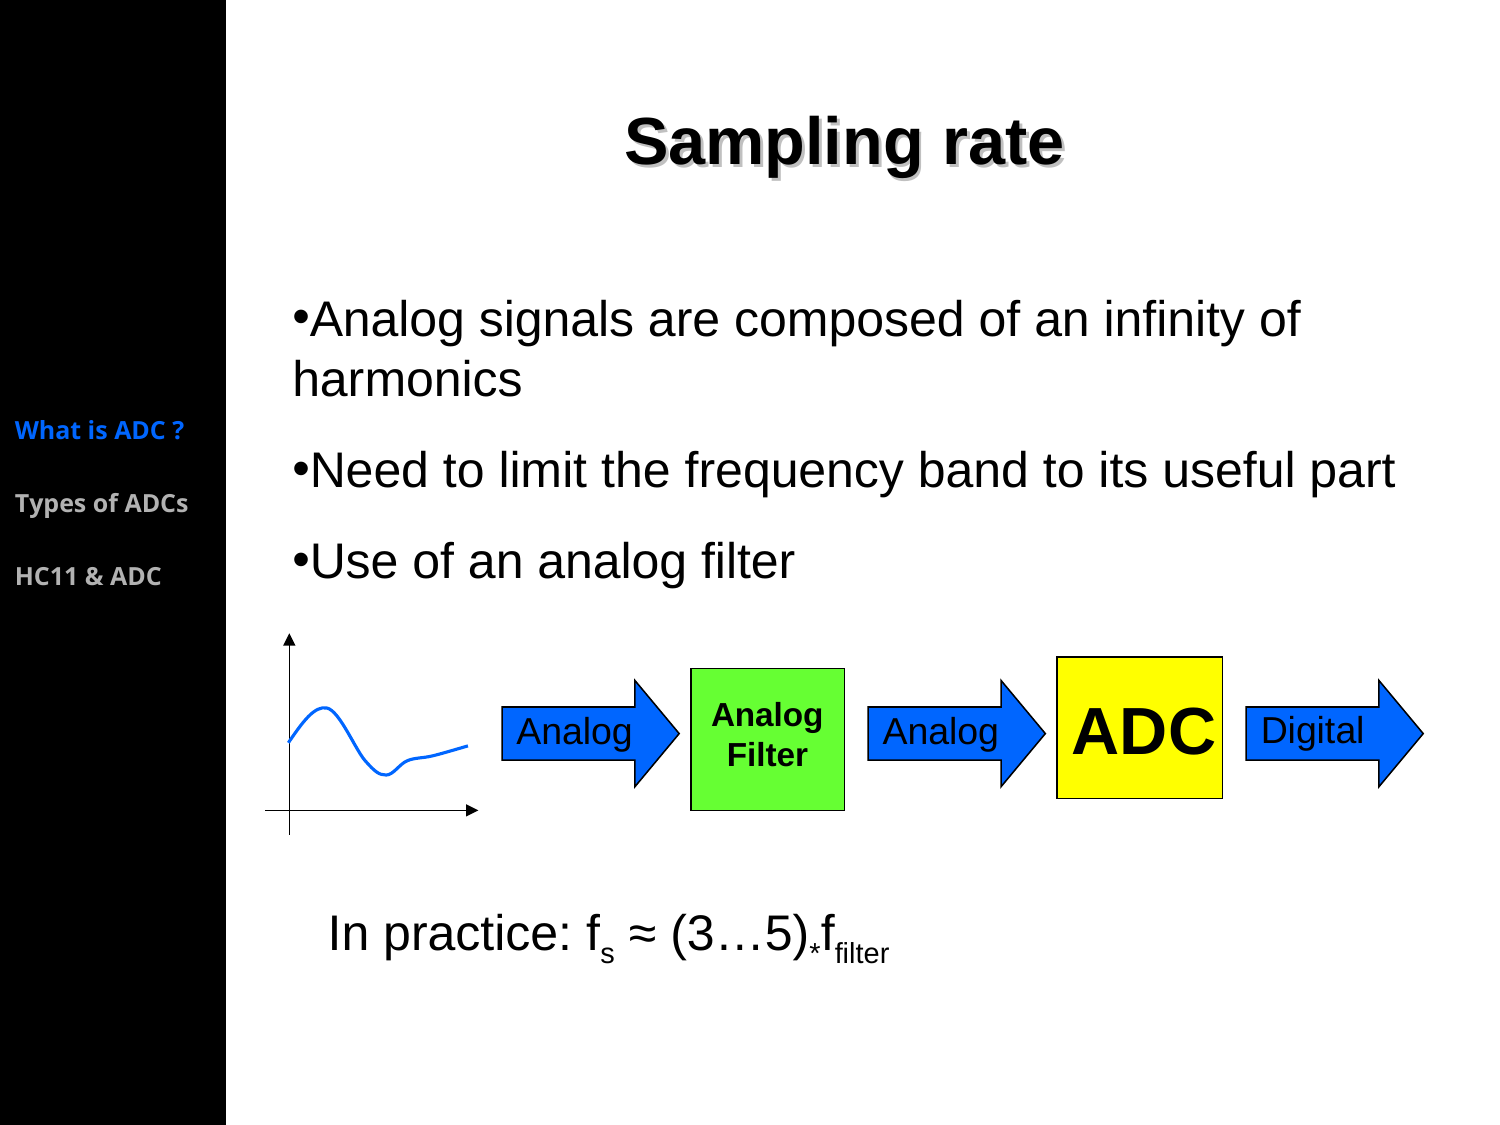

What is ADC ?
Types of ADCs
HC11 & ADC
Sampling rate
Analog signals are composed of an infinity of harmonics
Need to limit the frequency band to its useful part
Use of an analog filter
ADC
AnalogFilter
Digital
Analog
Analog
In practice: fs ≈ (3…5)*ffilter